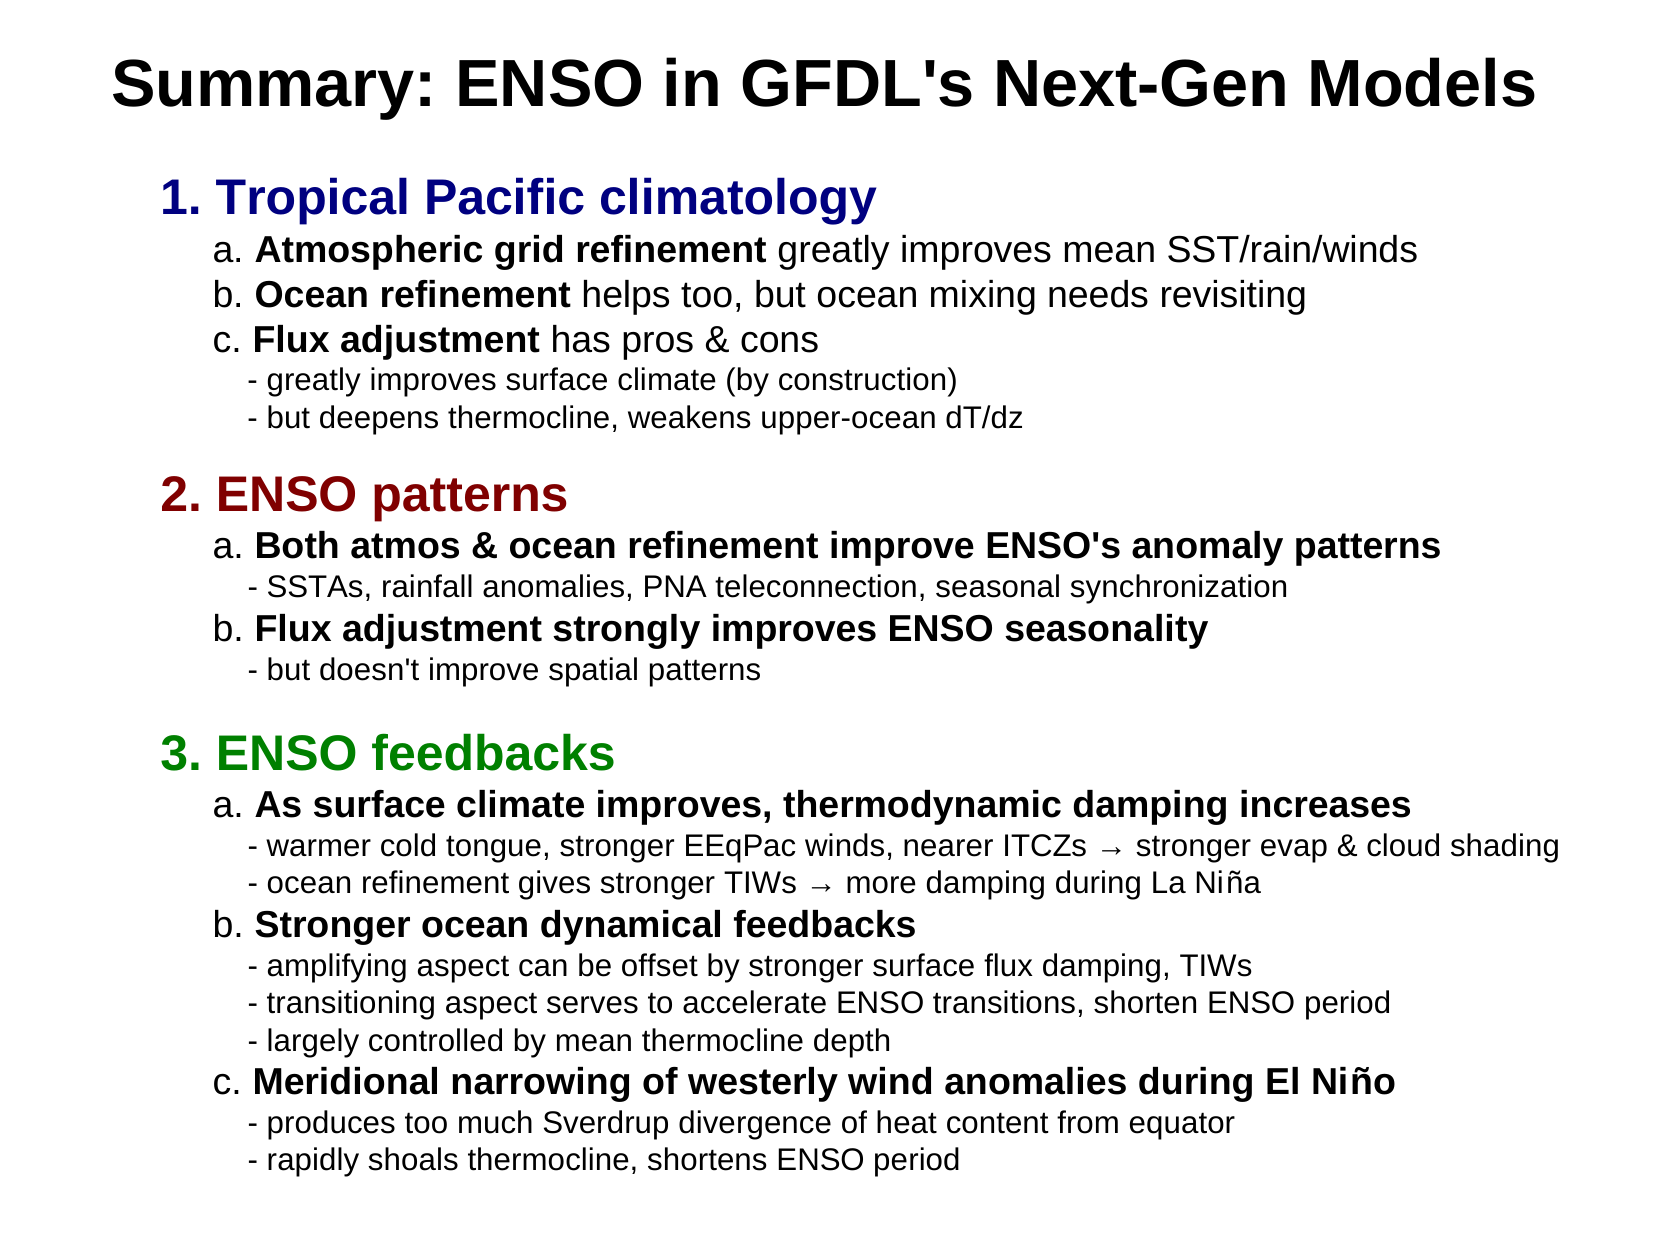

Summary: ENSO in GFDL's Next-Gen Models
1. Tropical Pacific climatology
 a. Atmospheric grid refinement greatly improves mean SST/rain/winds
 b. Ocean refinement helps too, but ocean mixing needs revisiting
 c. Flux adjustment has pros & cons
 - greatly improves surface climate (by construction)
 - but deepens thermocline, weakens upper-ocean dT/dz
2. ENSO patterns
 a. Both atmos & ocean refinement improve ENSO's anomaly patterns
 - SSTAs, rainfall anomalies, PNA teleconnection, seasonal synchronization
 b. Flux adjustment strongly improves ENSO seasonality
 - but doesn't improve spatial patterns
3. ENSO feedbacks
 a. As surface climate improves, thermodynamic damping increases
 - warmer cold tongue, stronger EEqPac winds, nearer ITCZs → stronger evap & cloud shading
 - ocean refinement gives stronger TIWs → more damping during La Niña
 b. Stronger ocean dynamical feedbacks
 - amplifying aspect can be offset by stronger surface flux damping, TIWs
 - transitioning aspect serves to accelerate ENSO transitions, shorten ENSO period
 - largely controlled by mean thermocline depth
 c. Meridional narrowing of westerly wind anomalies during El Niño
 - produces too much Sverdrup divergence of heat content from equator
 - rapidly shoals thermocline, shortens ENSO period